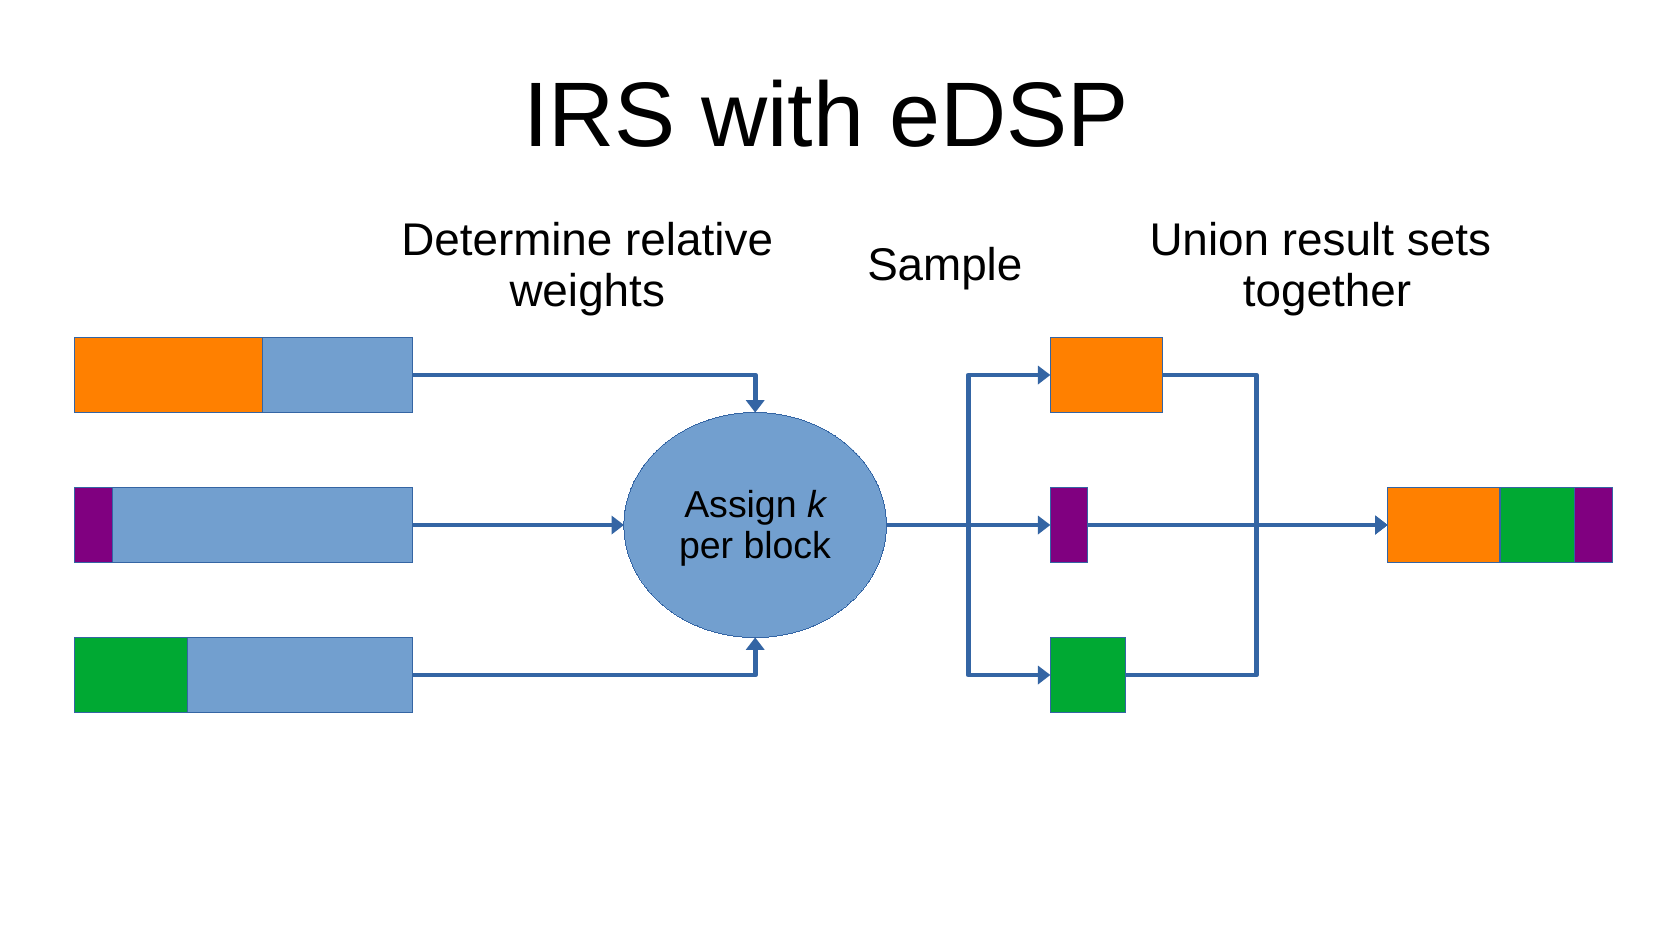

# IRS with eDSP
Determine relative
weights
Union result sets
together
Sample
Assign k per block